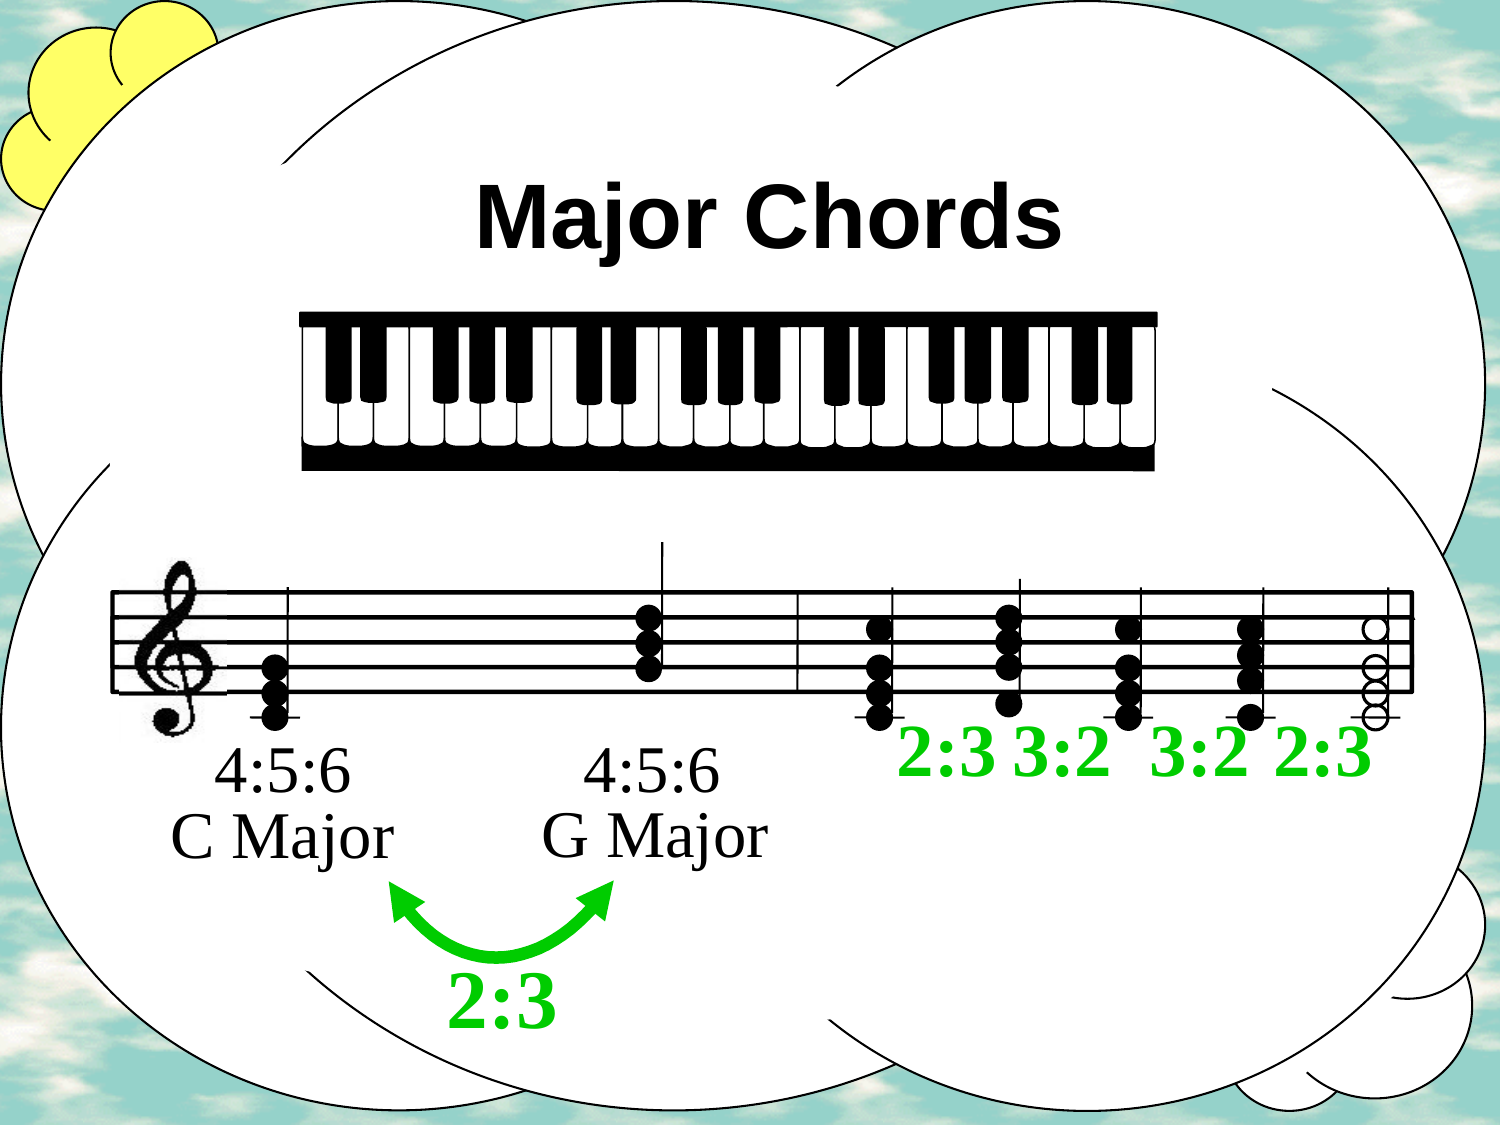

# Major Chords
2:3
3:2
3:2
2:3
4:5:6
4:5:6
G Major
2:3
C Major